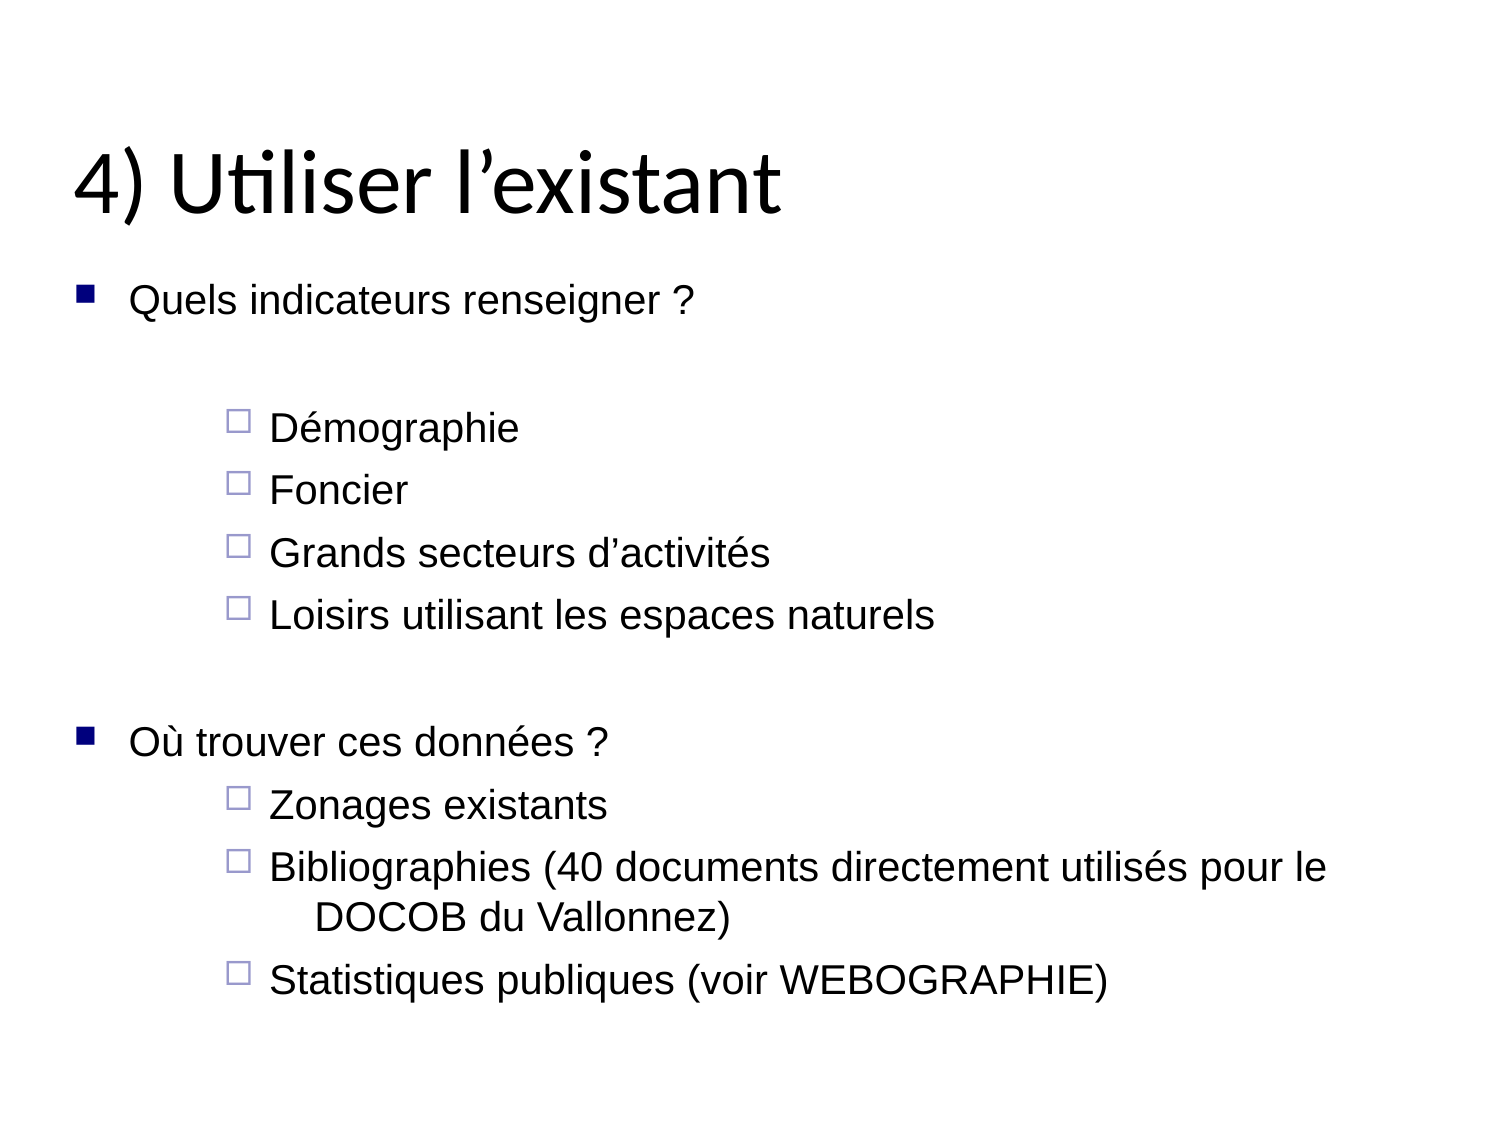

4) Utiliser l’existant
Quels indicateurs renseigner ?
Démographie
Foncier
Grands secteurs d’activités
Loisirs utilisant les espaces naturels
Où trouver ces données ?
Zonages existants
Bibliographies (40 documents directement utilisés pour le DOCOB du Vallonnez)
Statistiques publiques (voir WEBOGRAPHIE)